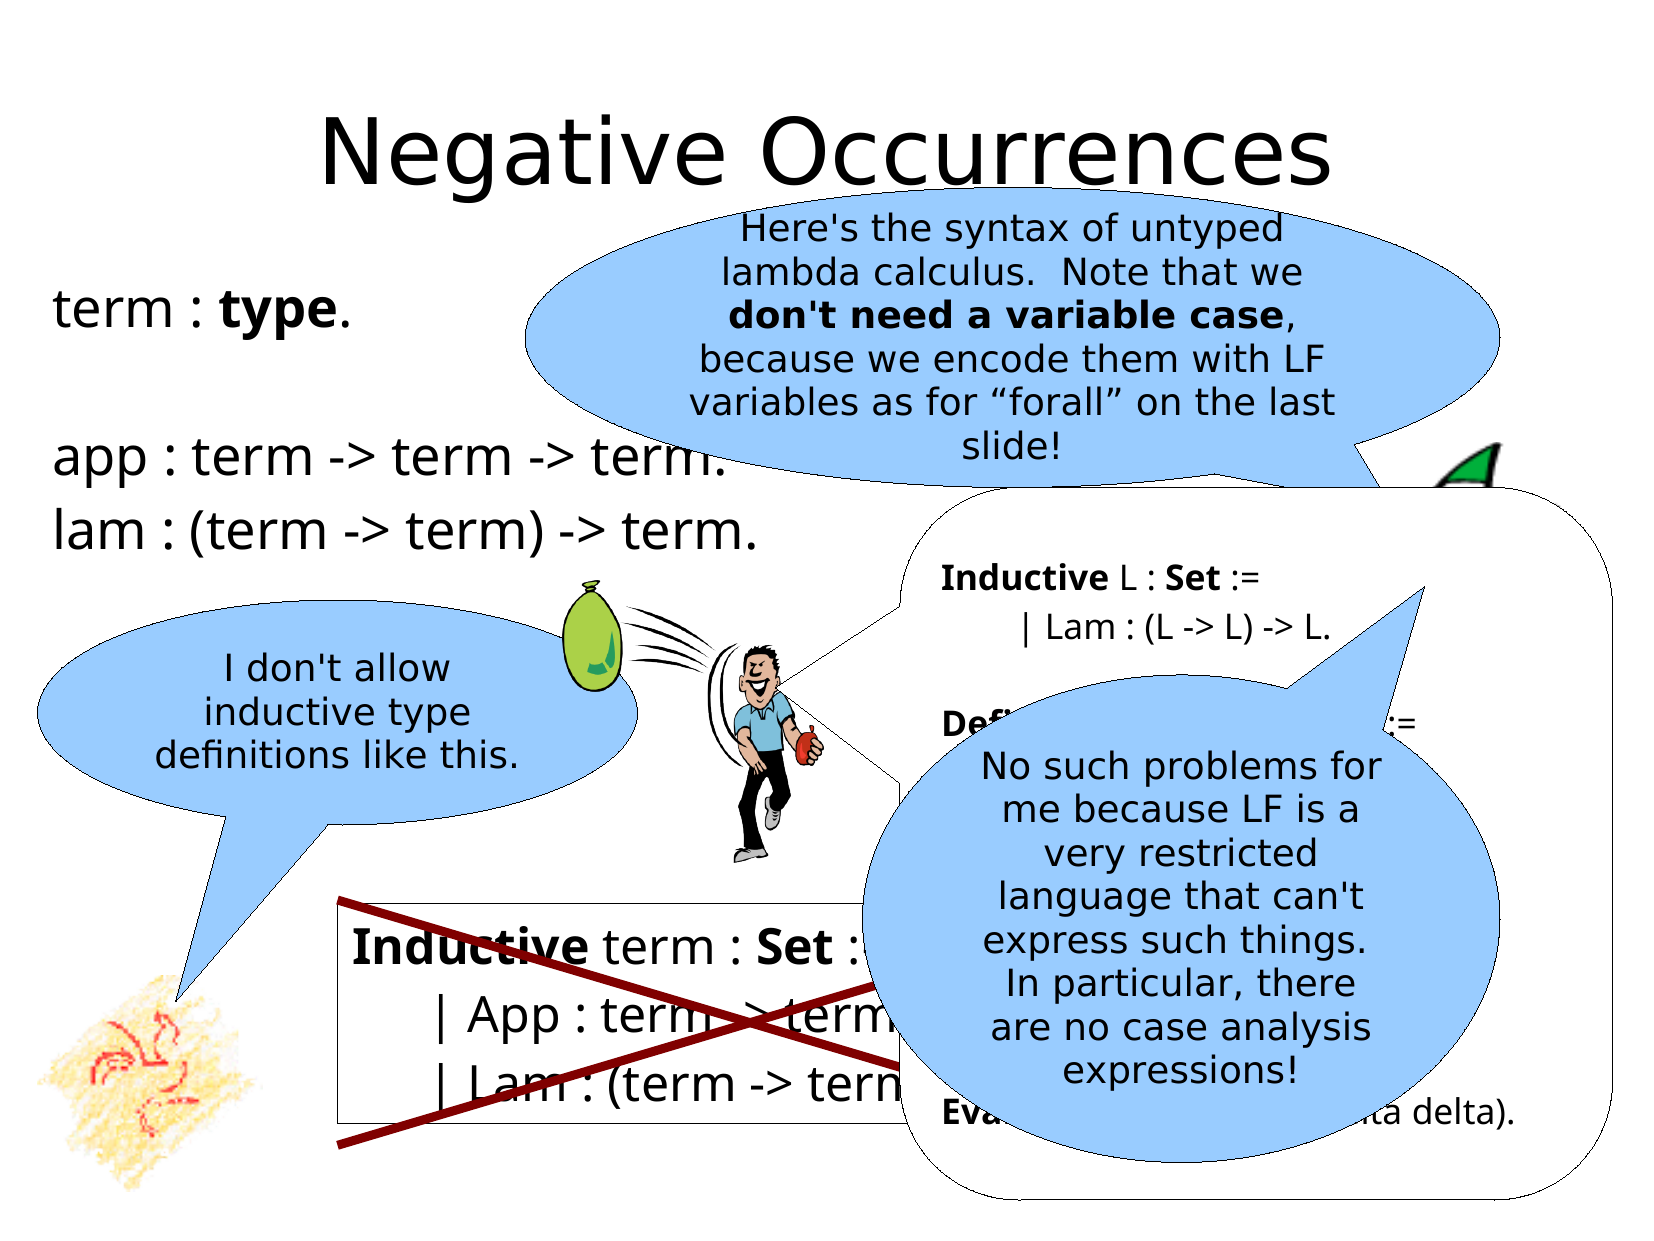

# Negative Occurrences
Here's the syntax of untyped lambda calculus. Note that we don't need a variable case, because we encode them with LF variables as for “forall” on the last slide!
term : type.
app : term -> term -> term.
lam : (term -> term) -> term.
Inductive L : Set :=
	| Lam : (L -> L) -> L.
Definition App : L -> L -> L :=
	fun x => match x with
				| Lam f => f
			end.
Definition delta : L :=
	Lam (fun x => App x x).
Eval compute in (App delta delta).
I don't allow inductive type definitions like this.
Inductive term : Set :=
	| App : term -> term -> term
	| Lam : (term -> term) -> term.
No such problems for me because LF is a very restricted language that can't express such things. In particular, there are no case analysis expressions!
16